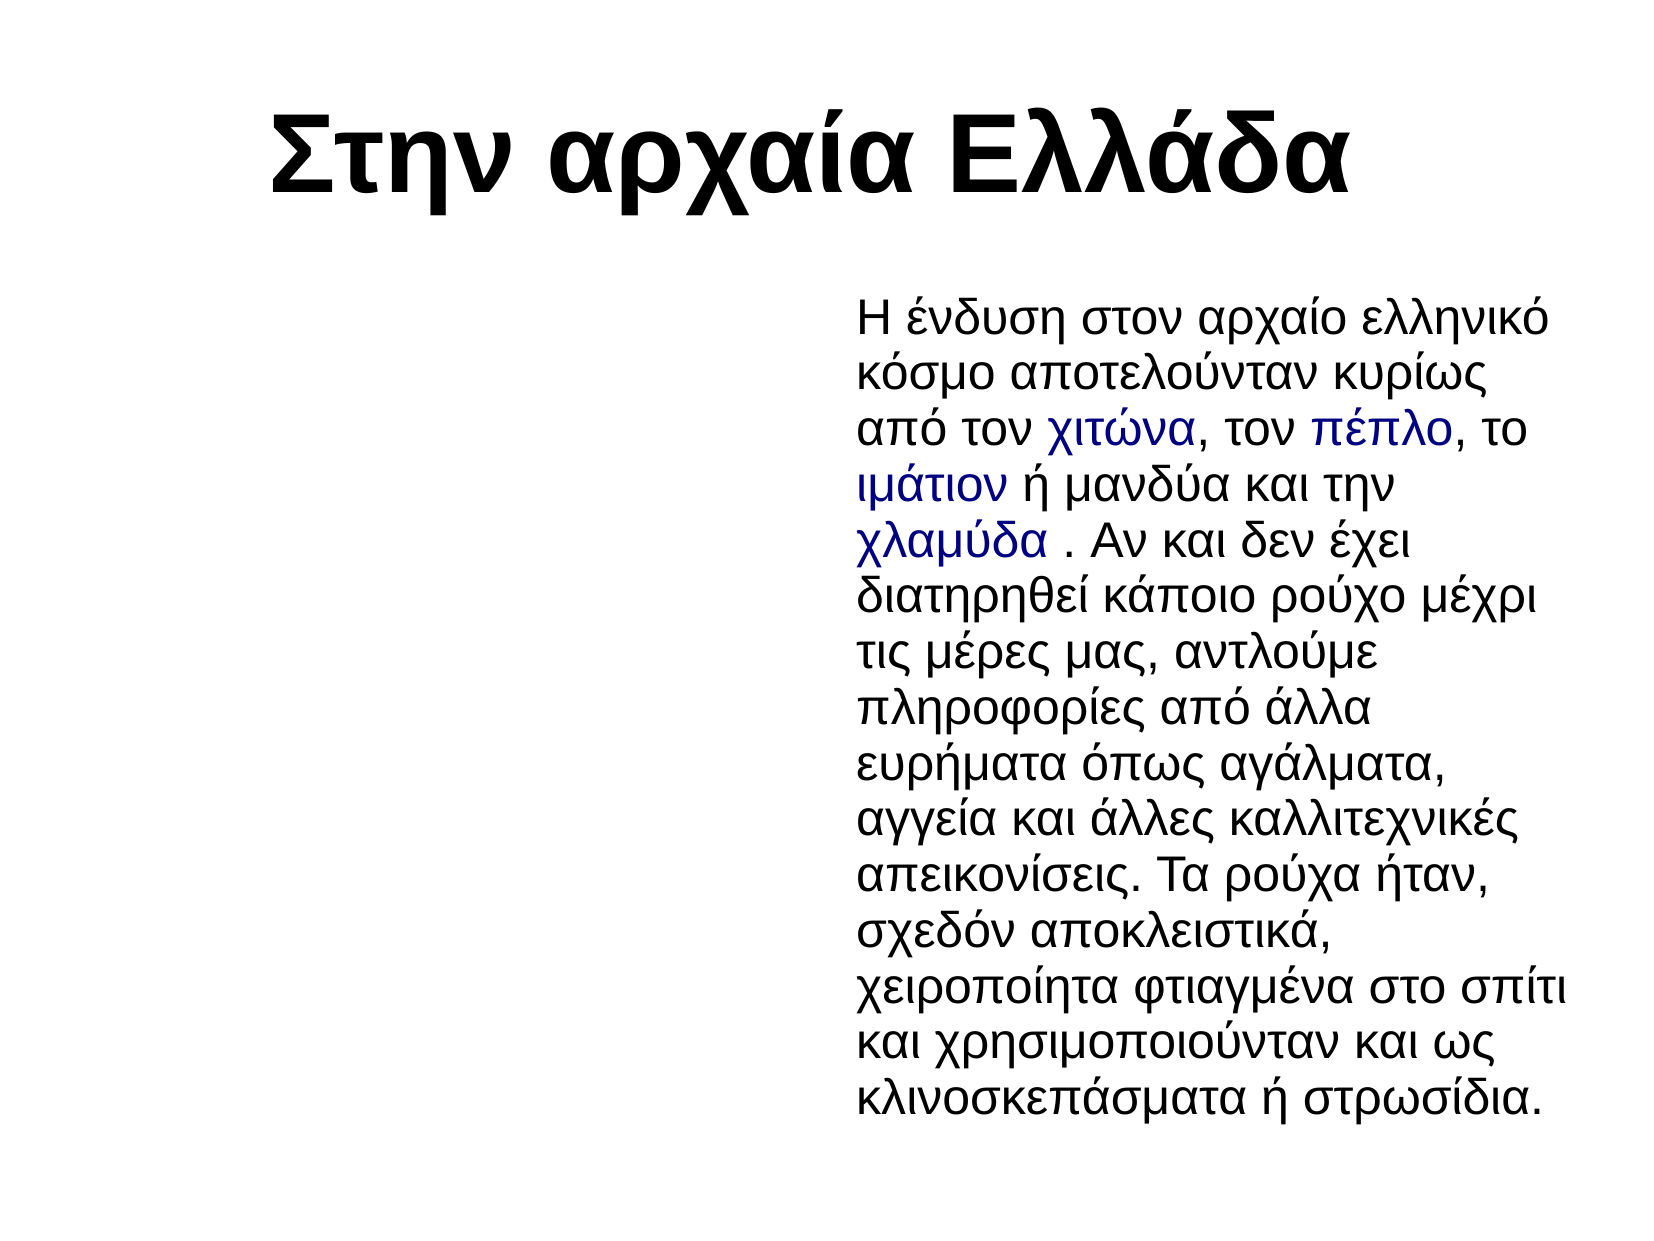

# Στην αρχαία Ελλάδα
Η ένδυση στον αρχαίο ελληνικό κόσμο αποτελούνταν κυρίως από τον χιτώνα, τον πέπλο, το ιμάτιον ή μανδύα και την χλαμύδα . Αν και δεν έχει διατηρηθεί κάποιο ρούχο μέχρι τις μέρες μας, αντλούμε πληροφορίες από άλλα ευρήματα όπως αγάλματα, αγγεία και άλλες καλλιτεχνικές απεικονίσεις. Τα ρούχα ήταν, σχεδόν αποκλειστικά, χειροποίητα φτιαγμένα στο σπίτι και χρησιμοποιούνταν και ως κλινοσκεπάσματα ή στρωσίδια.